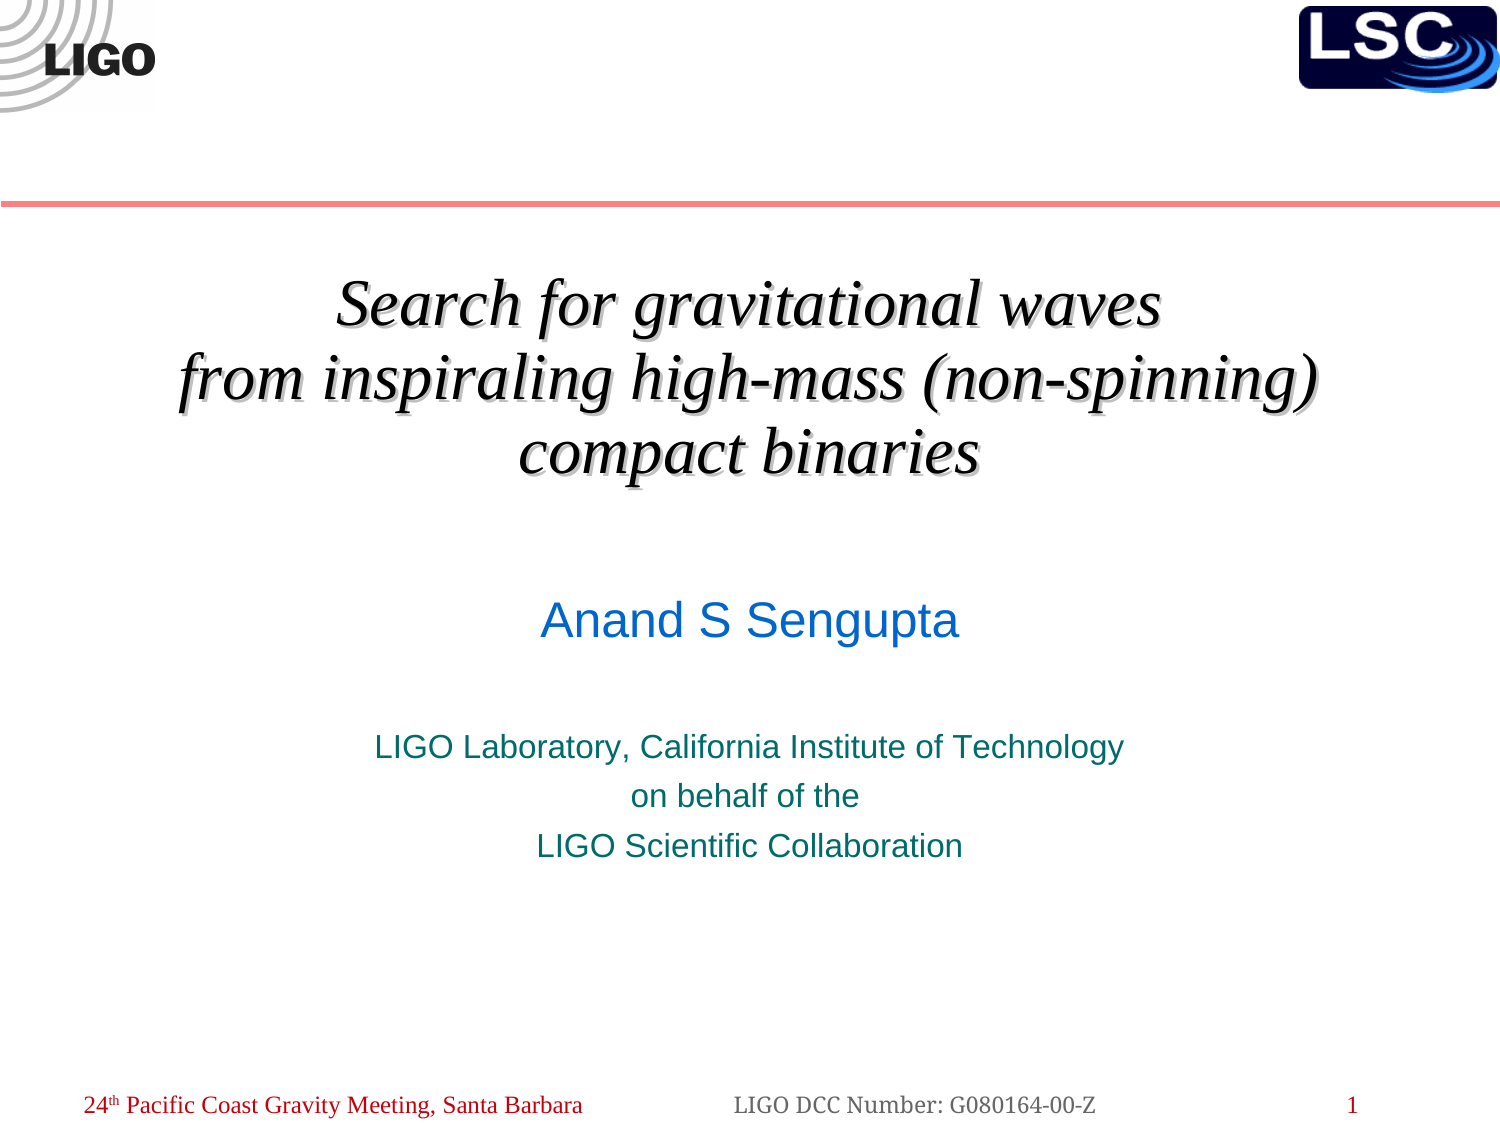

# Search for gravitational waves from inspiraling high-mass (non-spinning) compact binaries
Anand S Sengupta
LIGO Laboratory, California Institute of Technology
on behalf of the
LIGO Scientific Collaboration